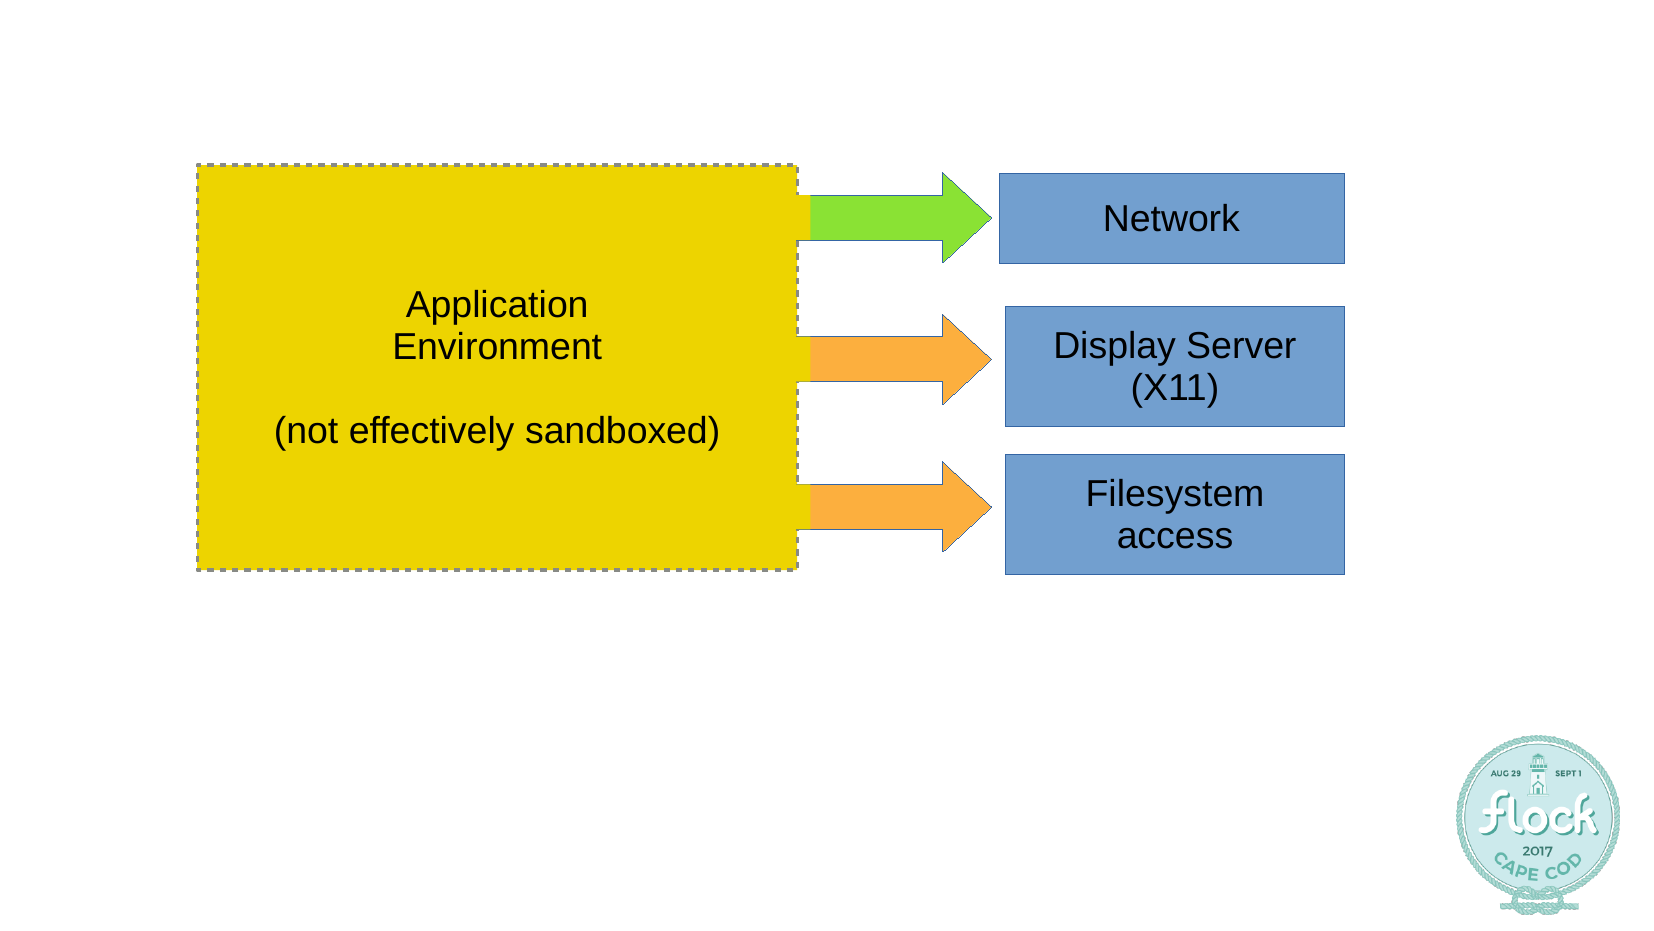

Application
Environment
(not effectively sandboxed)
Network
Display Server
(X11)
Filesystem
access